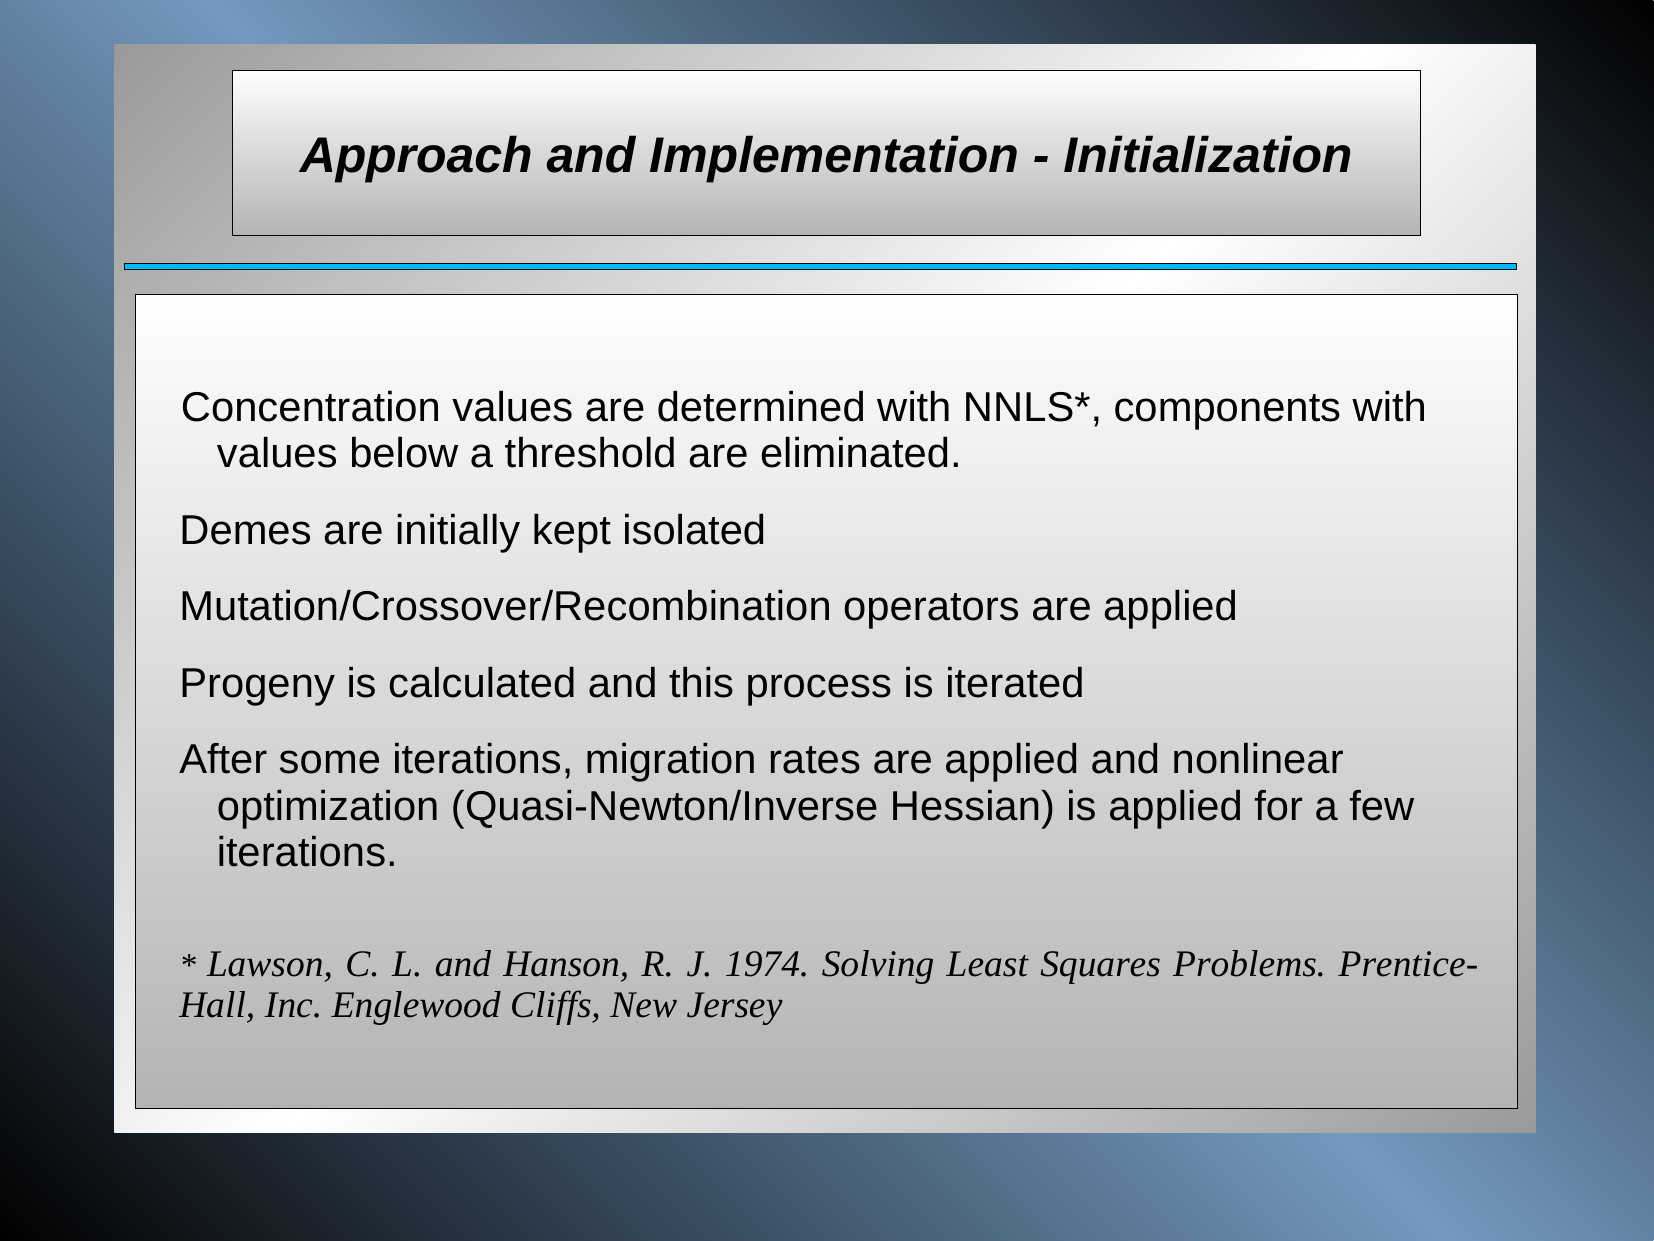

Approach and Implementation - Initialization
Concentration values are determined with NNLS*, components with values below a threshold are eliminated.
Demes are initially kept isolated
Mutation/Crossover/Recombination operators are applied
Progeny is calculated and this process is iterated
After some iterations, migration rates are applied and nonlinear optimization (Quasi-Newton/Inverse Hessian) is applied for a few iterations.
* Lawson, C. L. and Hanson, R. J. 1974. Solving Least Squares Problems. Prentice-Hall, Inc. Englewood Cliffs, New Jersey